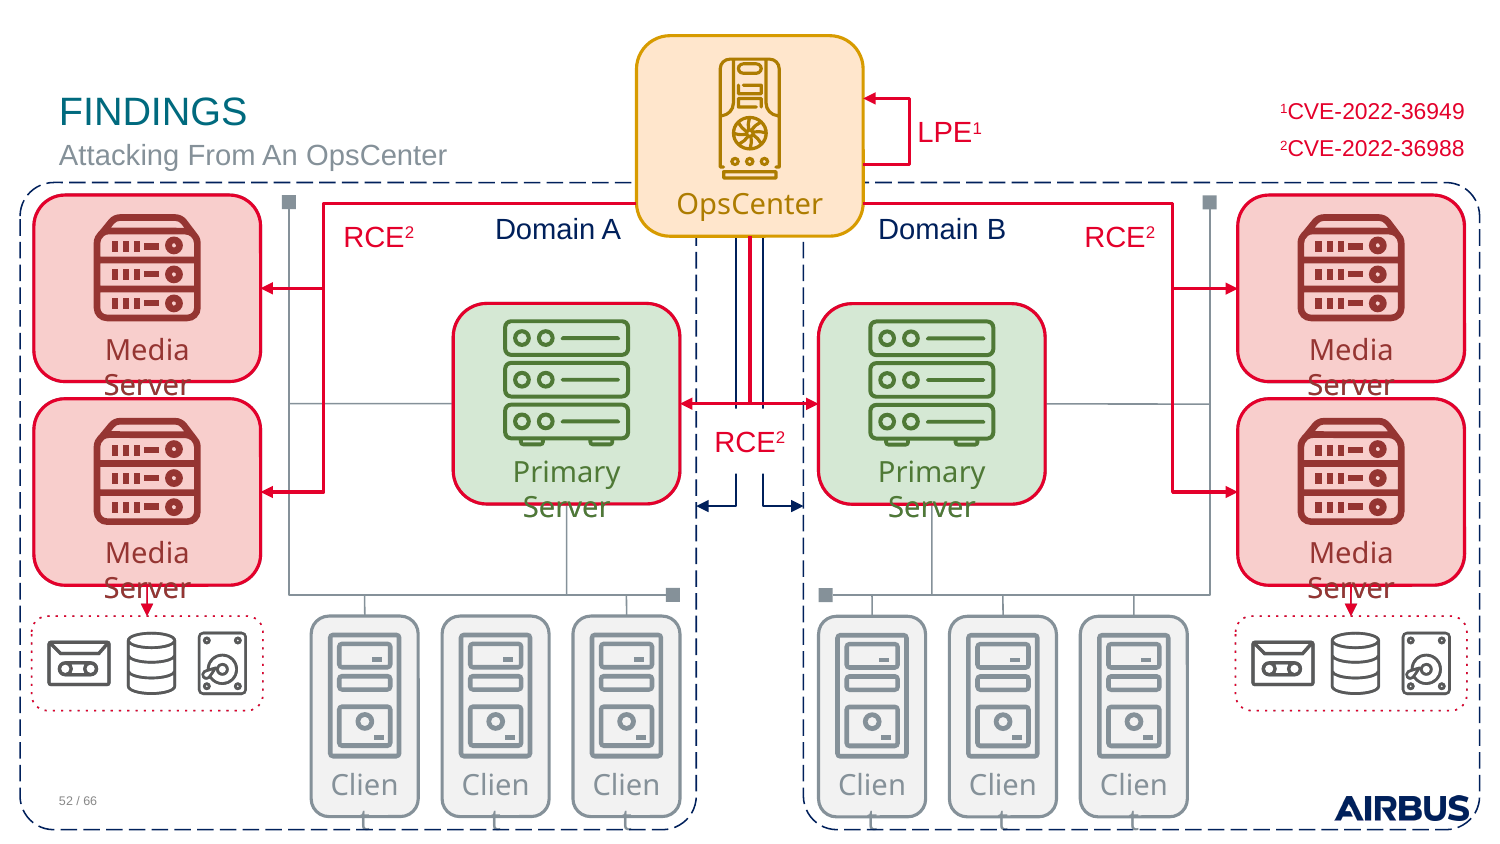

OpsCenter
# FINDINGS Attacking From An OpsCenter
1CVE-2022-36949
LPE1
2CVE-2022-36988
Media Server
Media Server
Media Server
Media Server
Domain A
Domain B
RCE2
RCE2
RCE2
Primary Server
Primary Server
Media Server
Media Server
Primary Server
Primary Server
Media Server
Media Server
Client
Client
Client
Client
Client
Client